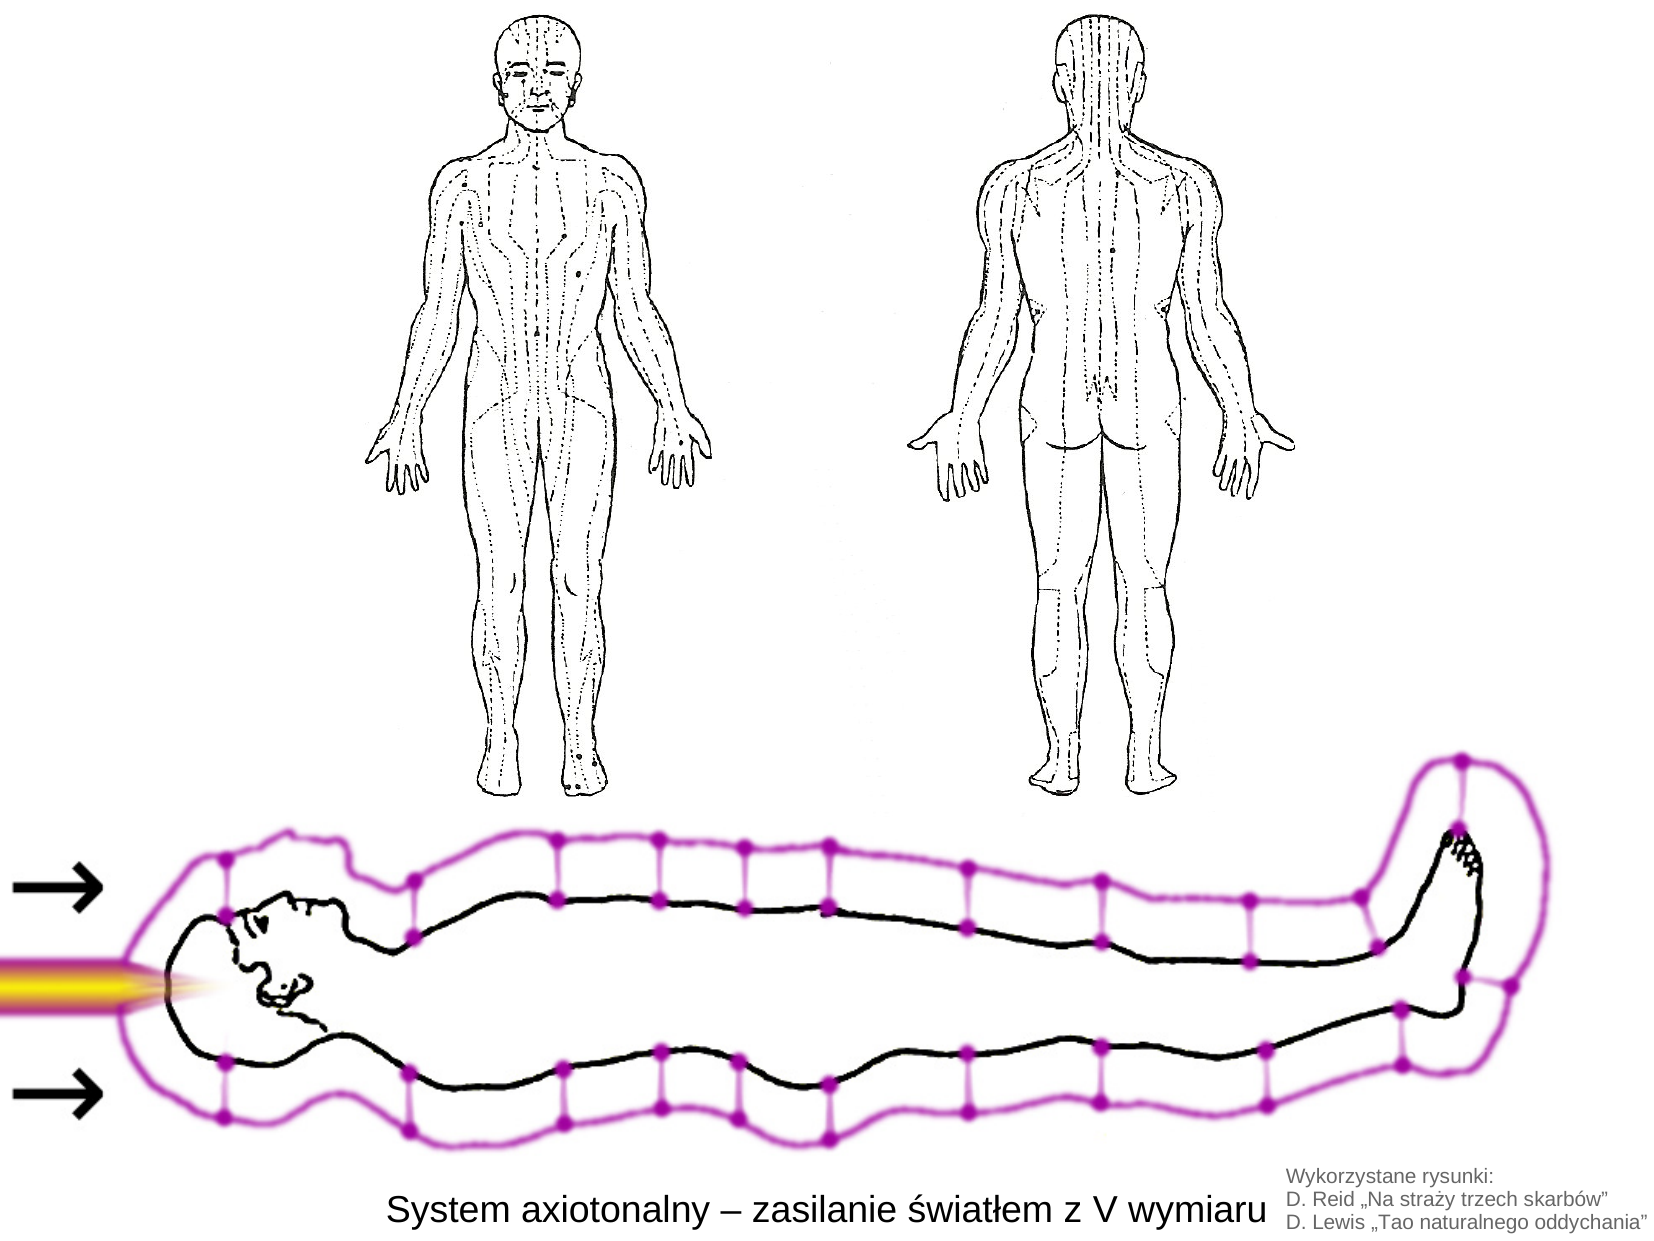

Wykorzystane rysunki:
D. Reid „Na straży trzech skarbów”
D. Lewis „Tao naturalnego oddychania”
System axiotonalny – zasilanie światłem z V wymiaru